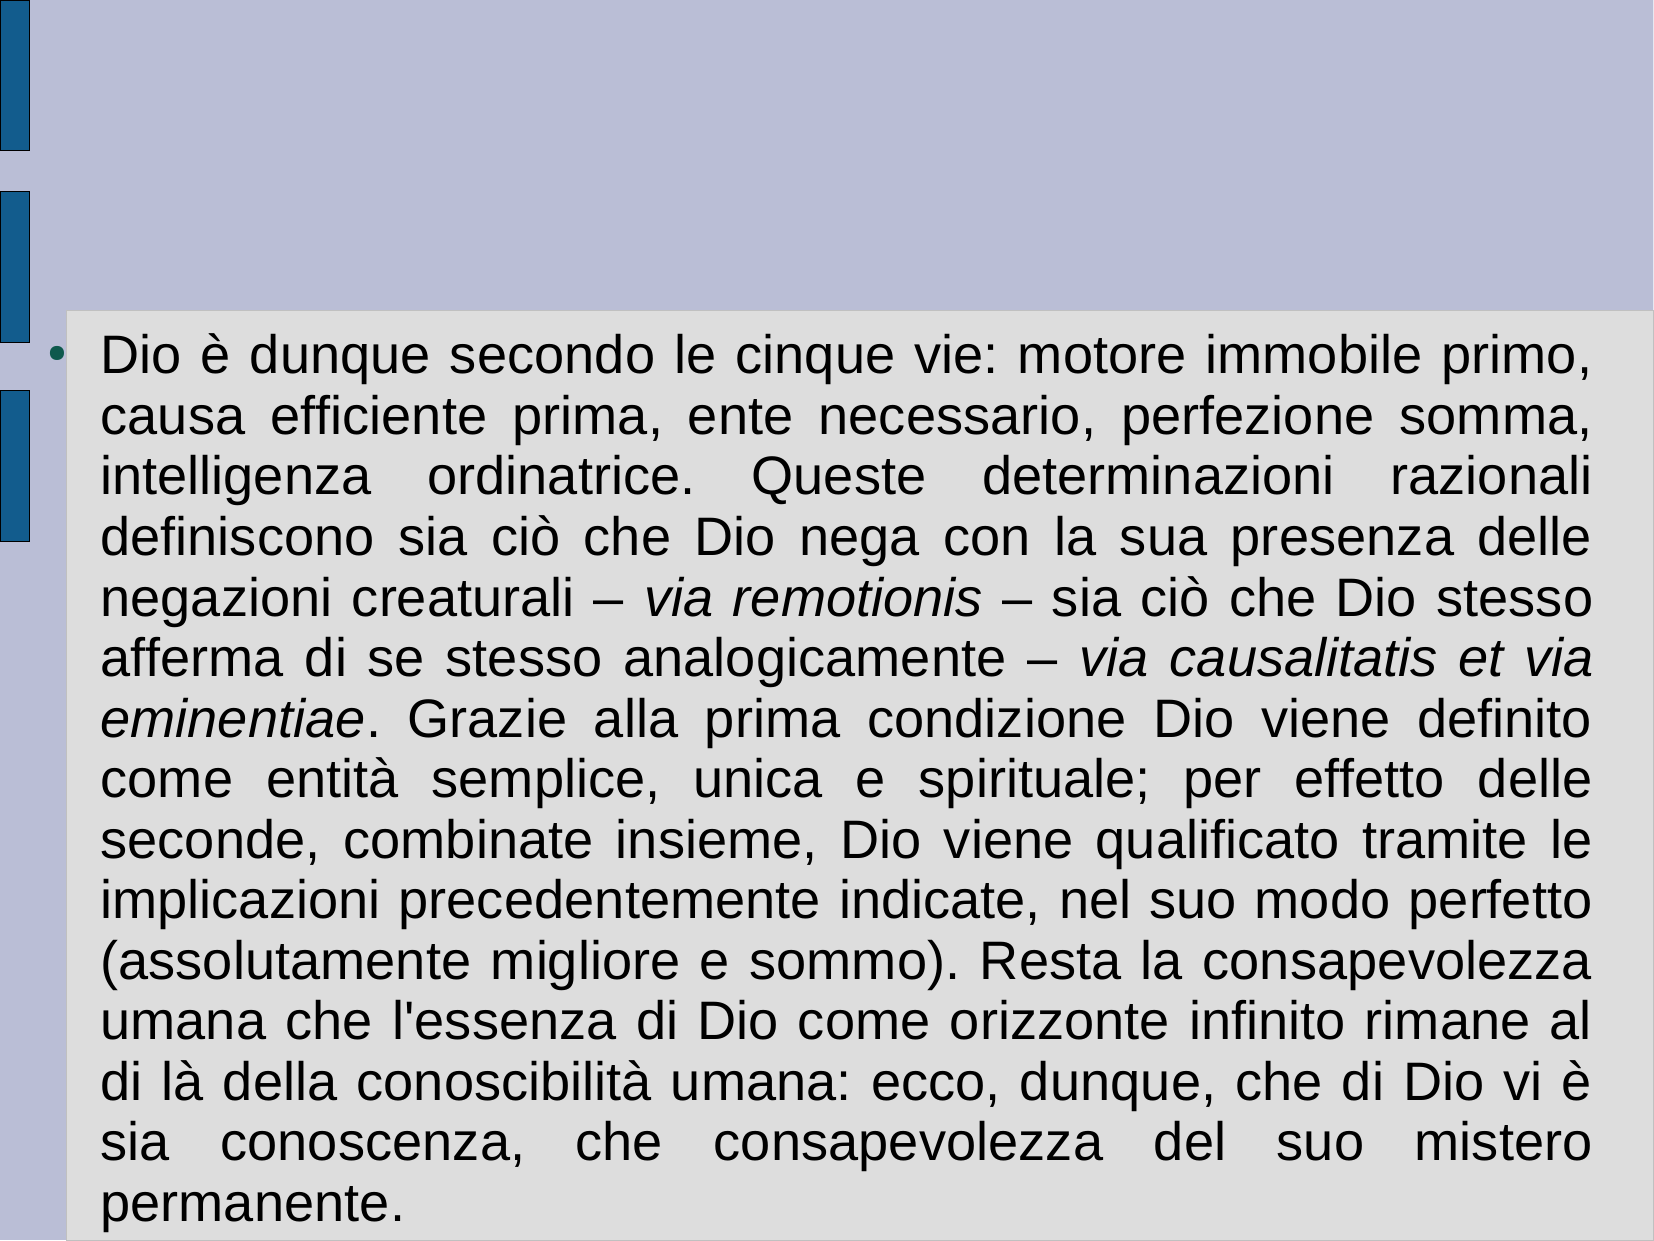

#
Dio è dunque secondo le cinque vie: motore immobile primo, causa efficiente prima, ente necessario, perfezione somma, intelligenza ordinatrice. Queste determinazioni razionali definiscono sia ciò che Dio nega con la sua presenza delle negazioni creaturali – via remotionis – sia ciò che Dio stesso afferma di se stesso analogicamente – via causalitatis et via eminentiae. Grazie alla prima condizione Dio viene definito come entità semplice, unica e spirituale; per effetto delle seconde, combinate insieme, Dio viene qualificato tramite le implicazioni precedentemente indicate, nel suo modo perfetto (assolutamente migliore e sommo). Resta la consapevolezza umana che l'essenza di Dio come orizzonte infinito rimane al di là della conoscibilità umana: ecco, dunque, che di Dio vi è sia conoscenza, che consapevolezza del suo mistero permanente.